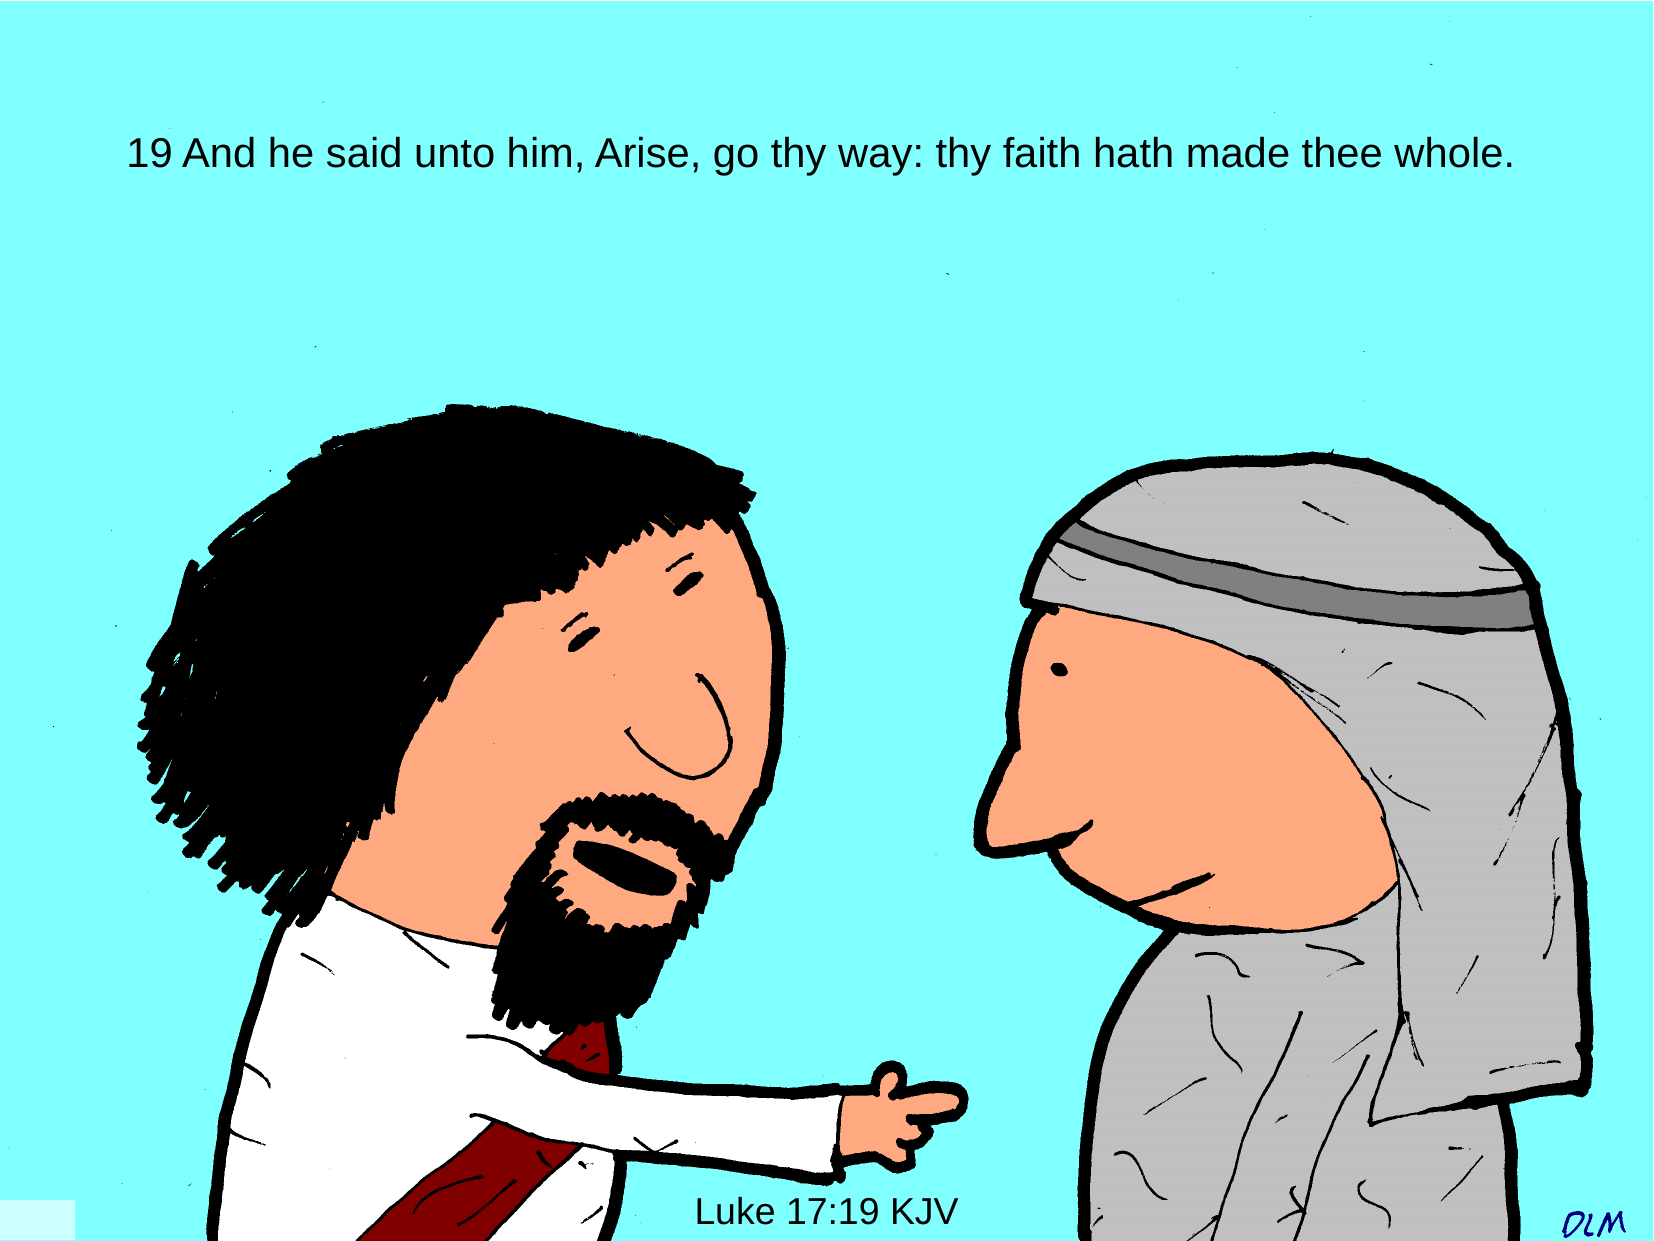

# 19 And he said unto him, Arise, go thy way: thy faith hath made thee whole.
Luke 17:19 KJV